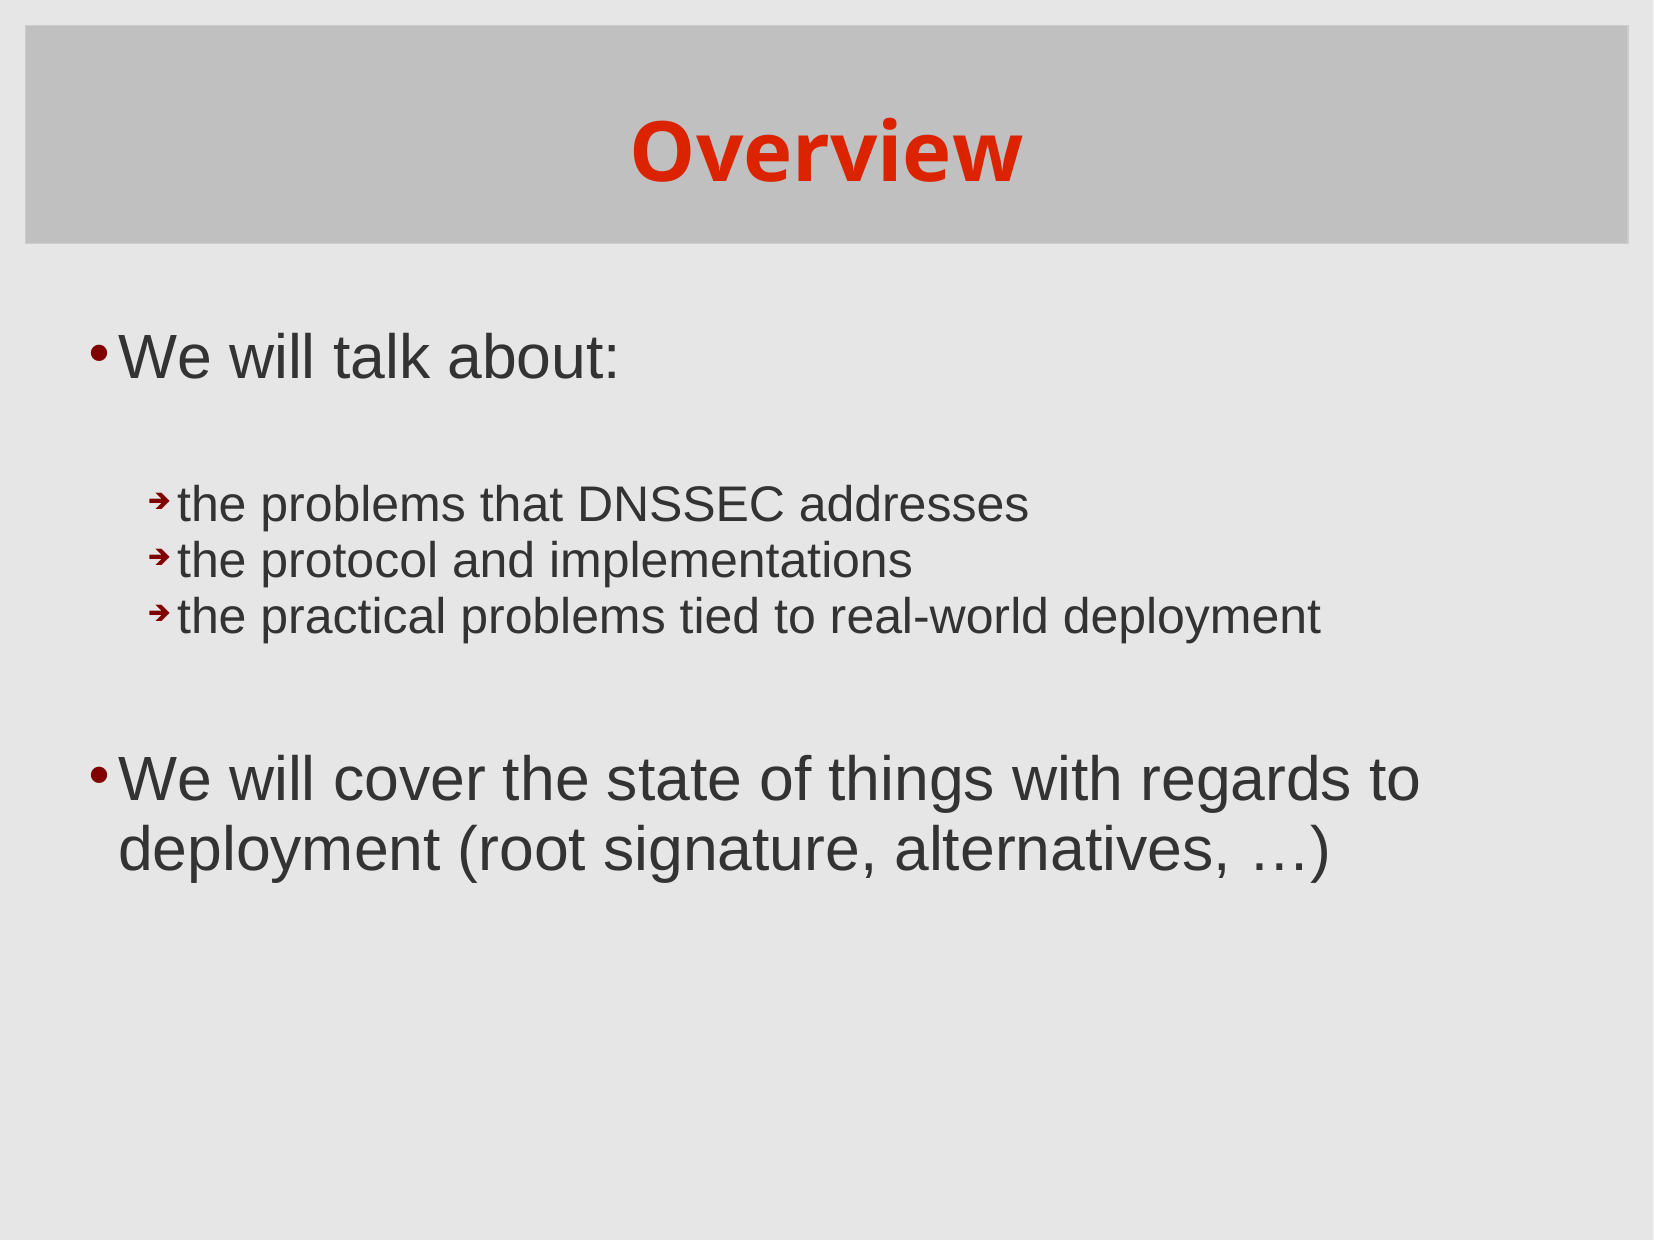

# Overview
We will talk about:
the problems that DNSSEC addresses
the protocol and implementations
the practical problems tied to real-world deployment
We will cover the state of things with regards to deployment (root signature, alternatives, …)